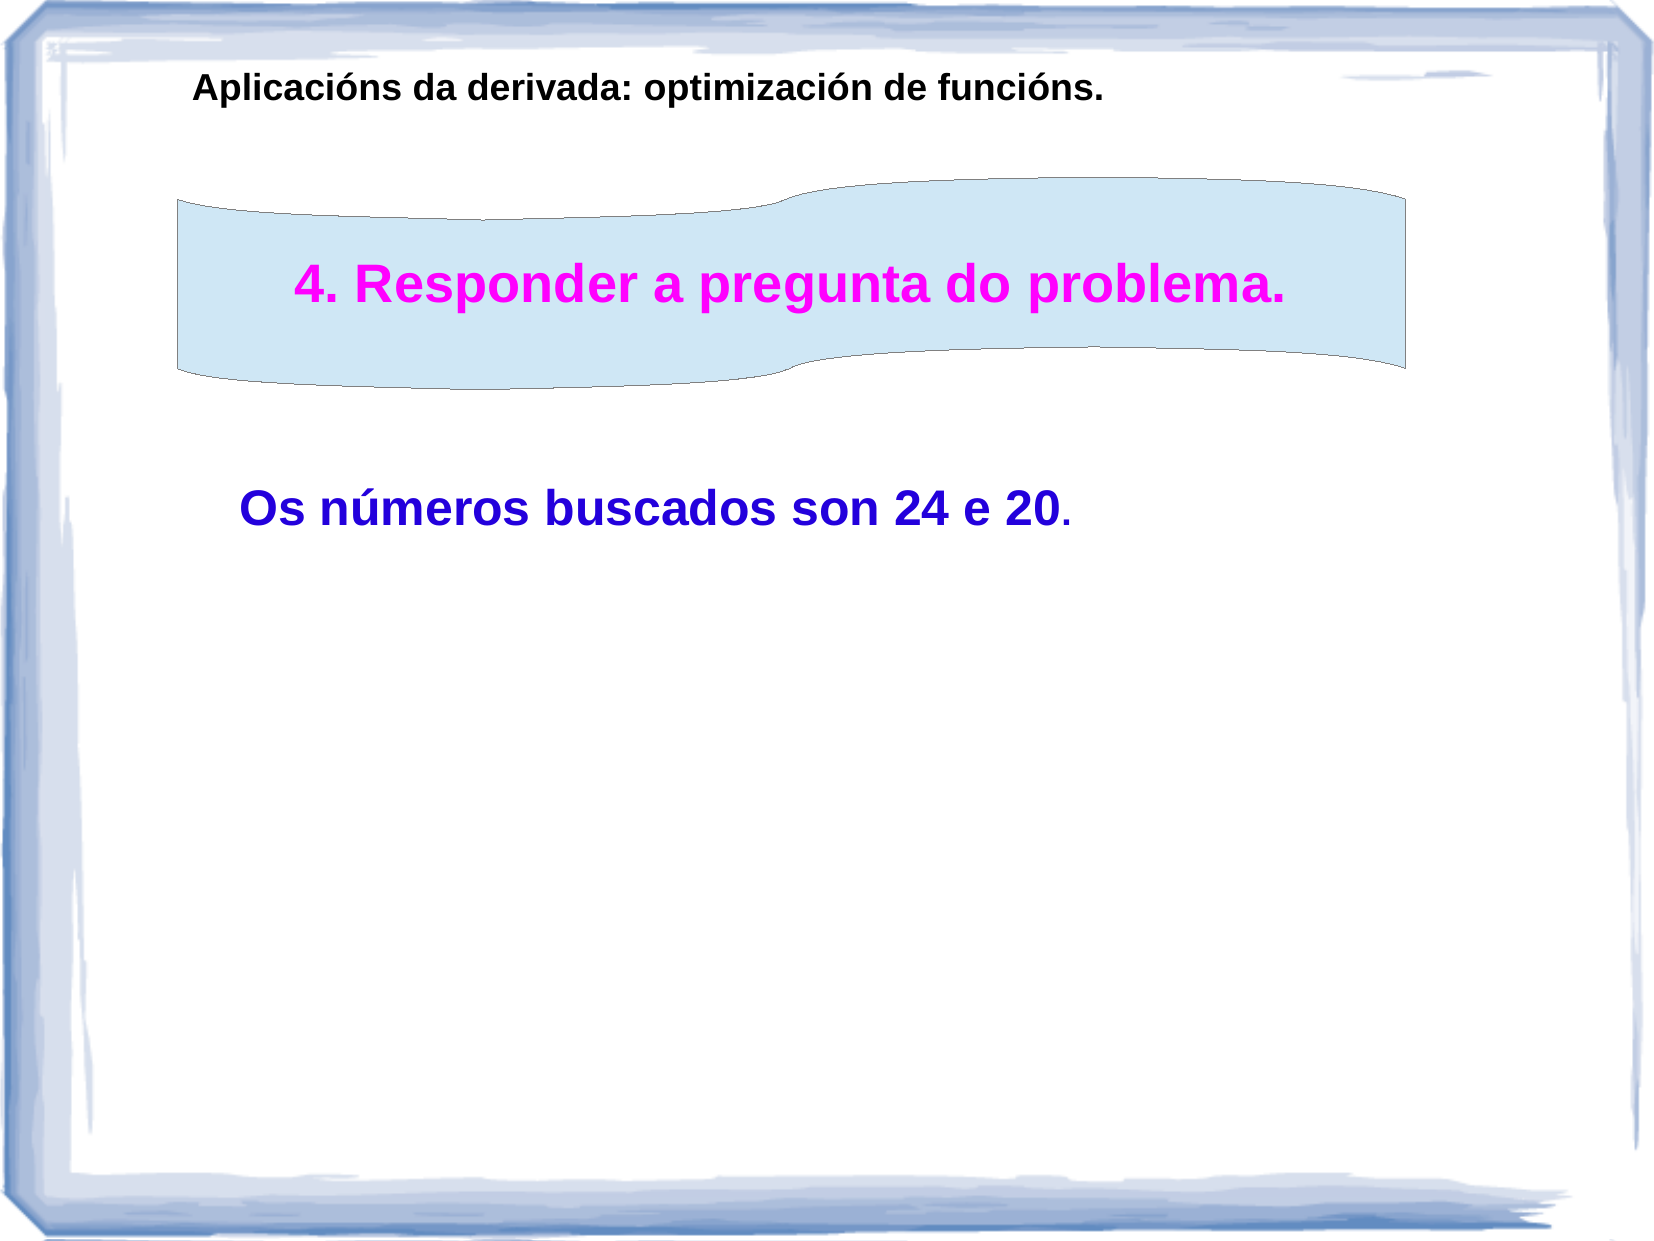

Aplicacións da derivada: optimización de funcións.
4. Responder a pregunta do problema.
Os números buscados son 24 e 20.